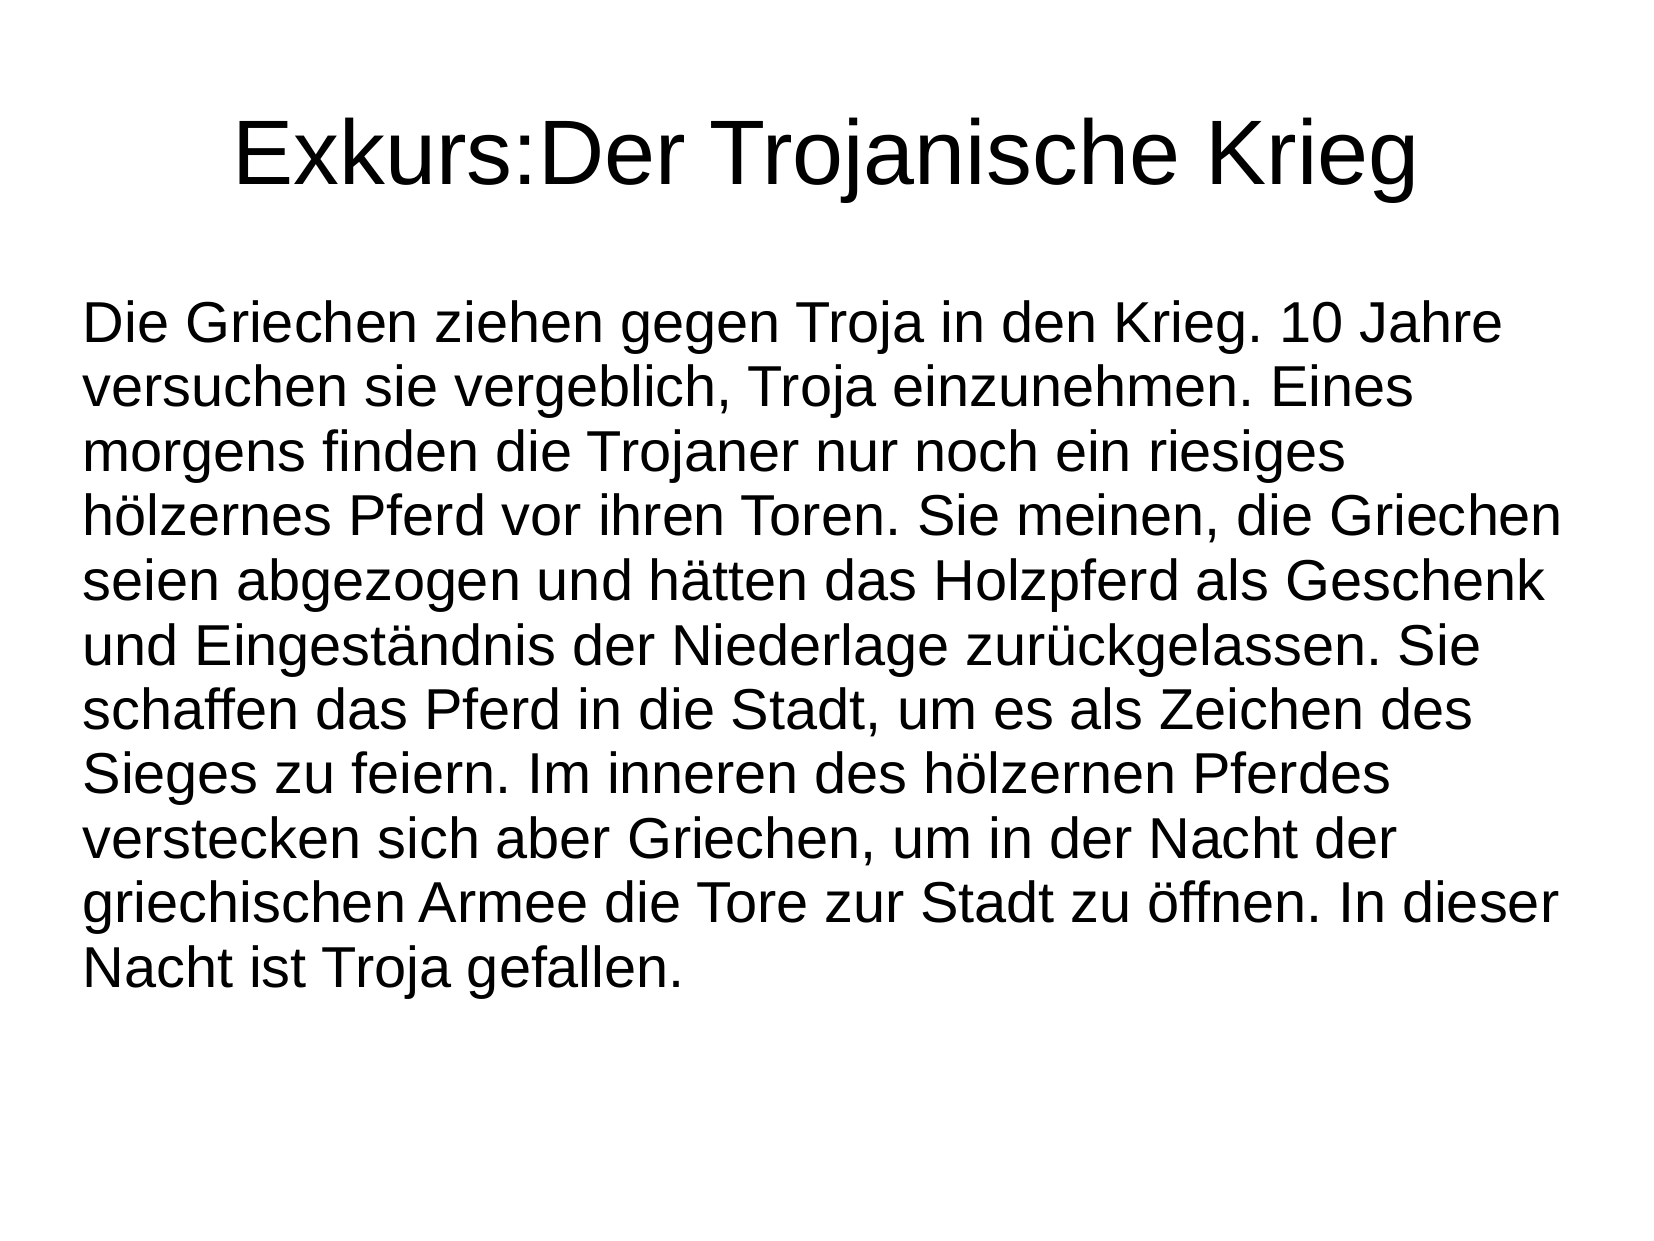

# Exkurs:Der Trojanische Krieg
Die Griechen ziehen gegen Troja in den Krieg. 10 Jahre versuchen sie vergeblich, Troja einzunehmen. Eines morgens finden die Trojaner nur noch ein riesiges hölzernes Pferd vor ihren Toren. Sie meinen, die Griechen seien abgezogen und hätten das Holzpferd als Geschenk und Eingeständnis der Niederlage zurückgelassen. Sie schaffen das Pferd in die Stadt, um es als Zeichen des Sieges zu feiern. Im inneren des hölzernen Pferdes verstecken sich aber Griechen, um in der Nacht der griechischen Armee die Tore zur Stadt zu öffnen. In dieser Nacht ist Troja gefallen.